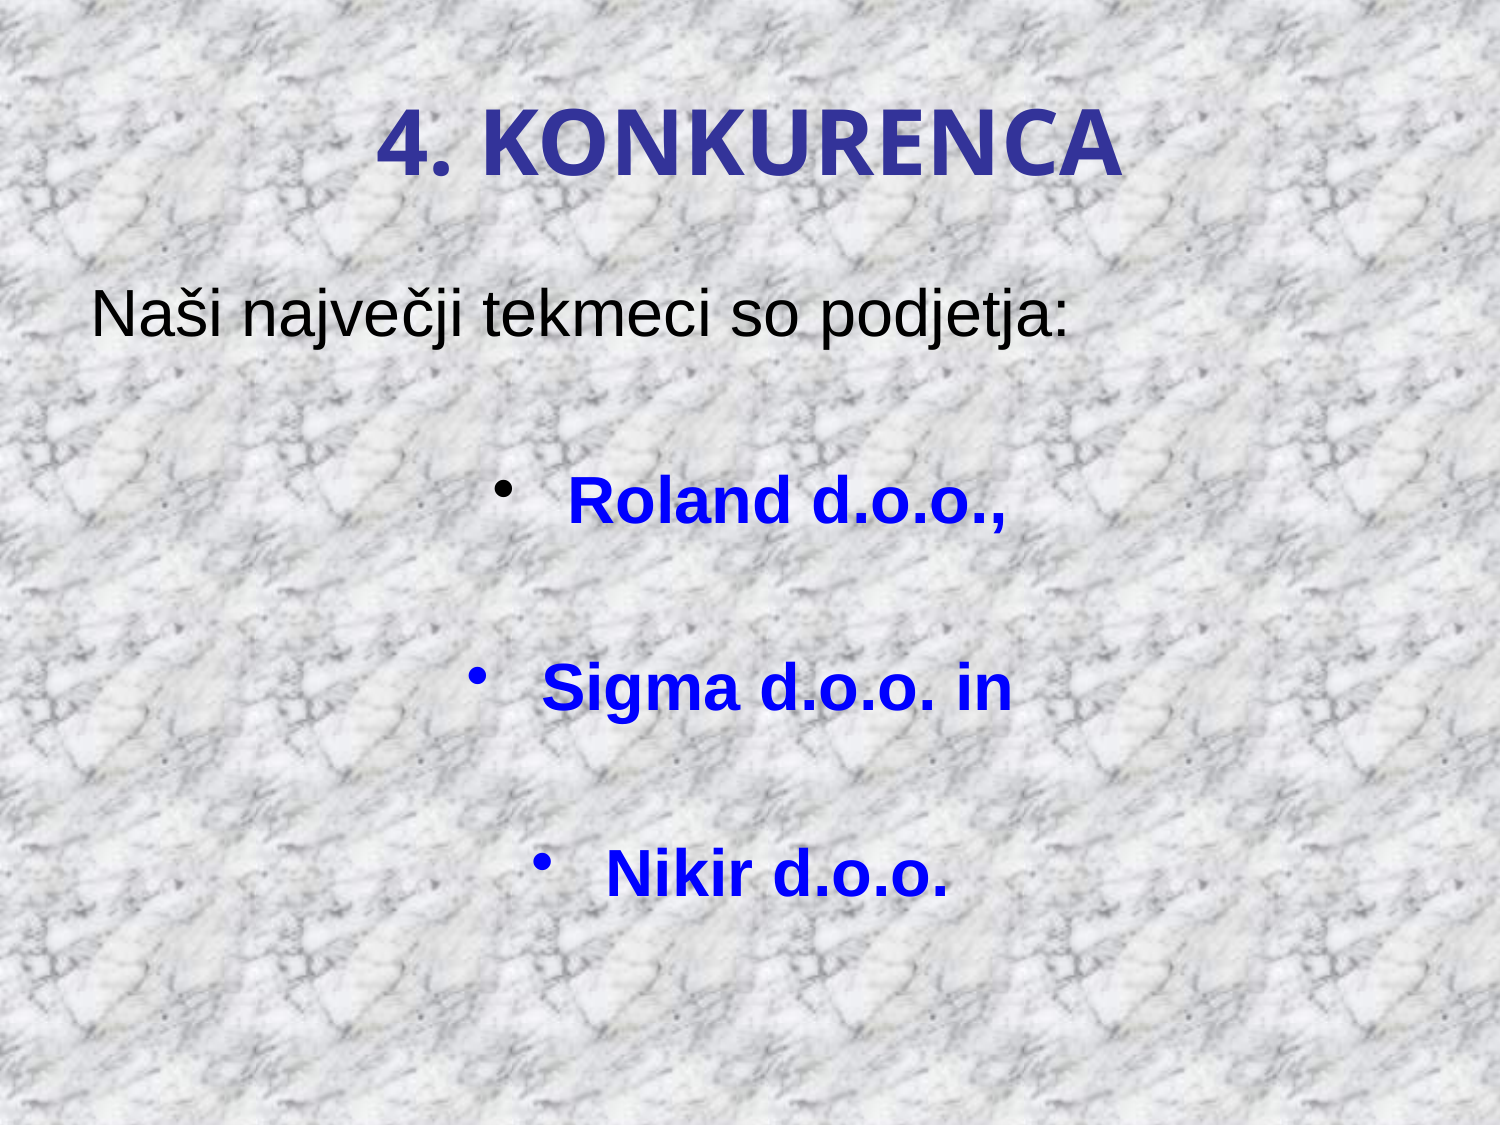

# 4. KONKURENCA
Naši največji tekmeci so podjetja:
 Roland d.o.o.,
 Sigma d.o.o. in
 Nikir d.o.o.